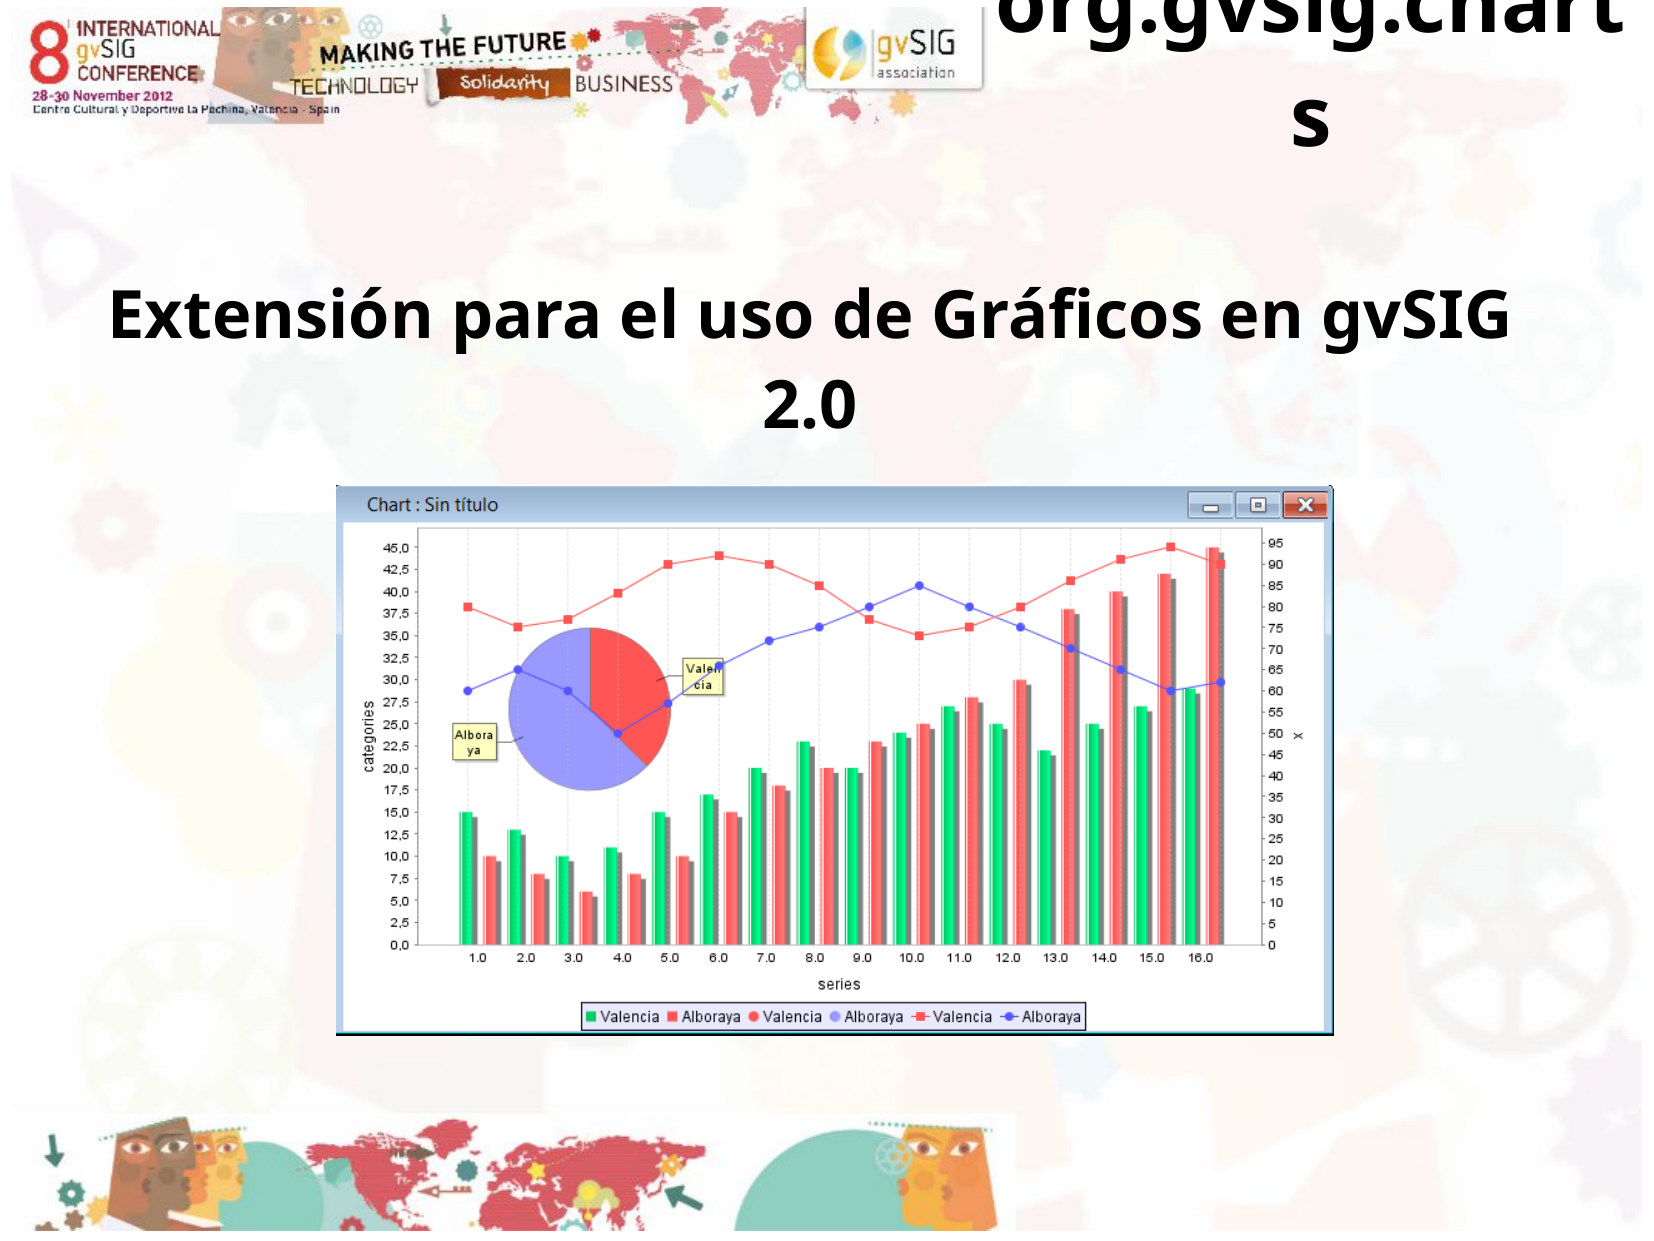

# org.gvsig.charts
Extensión para el uso de Gráficos en gvSIG 2.0